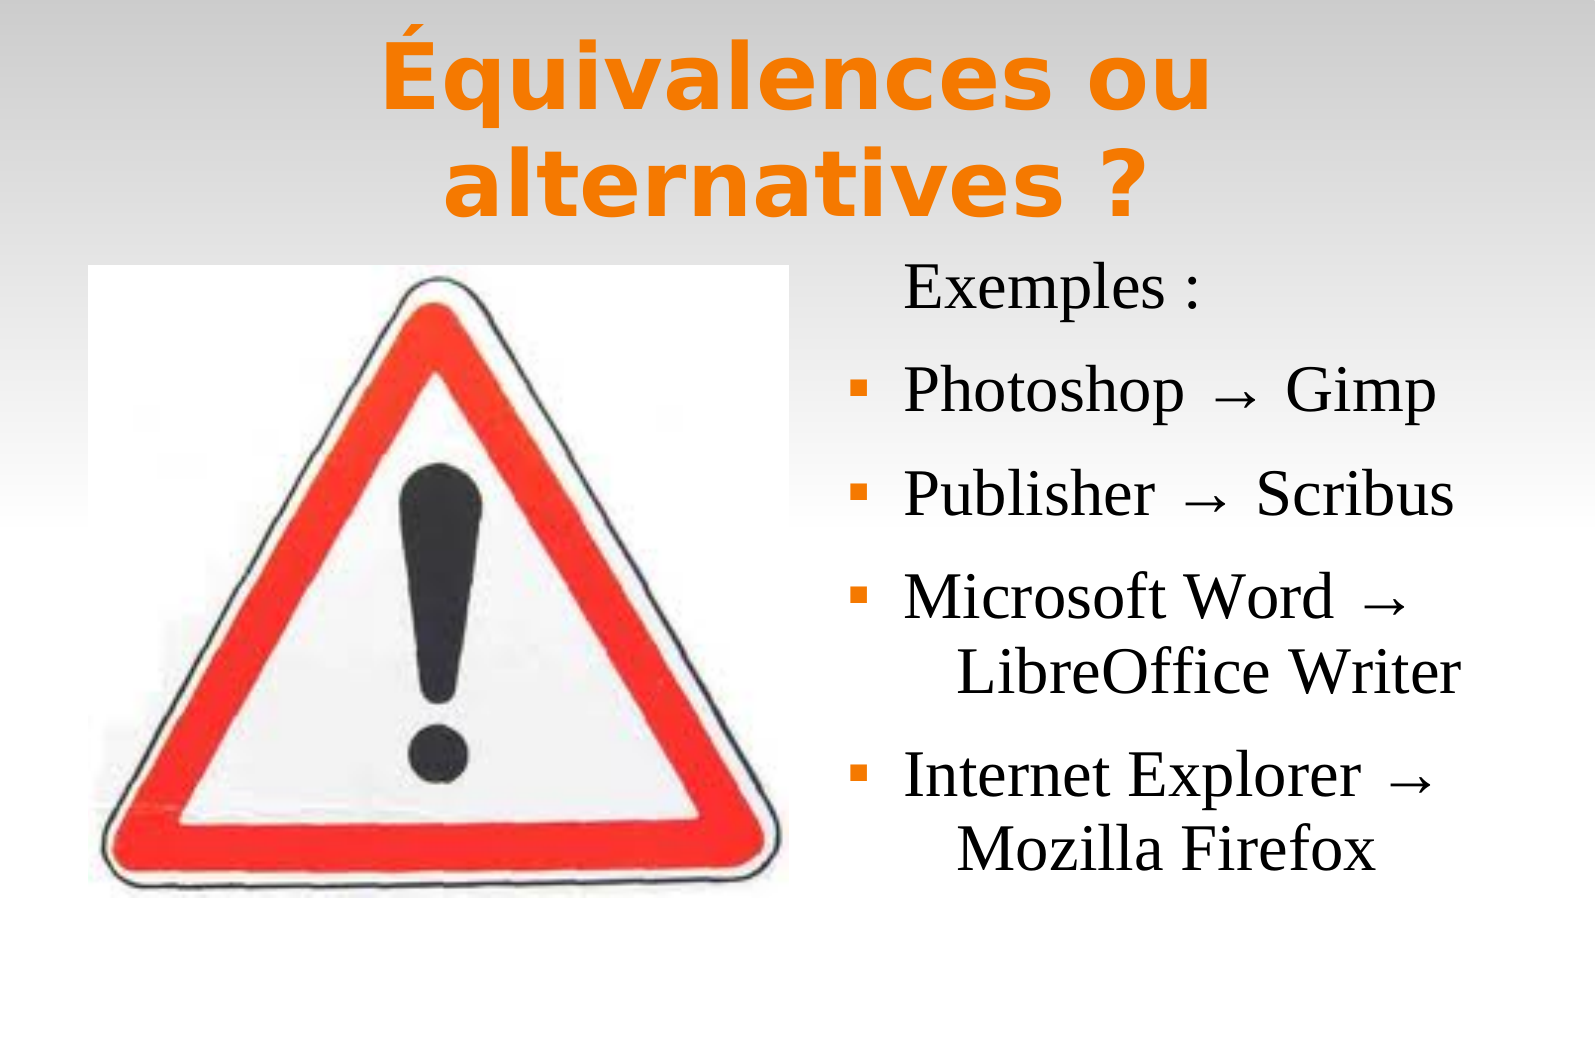

# Équivalences ou alternatives ?
Exemples :
Photoshop → Gimp
Publisher → Scribus
Microsoft Word → LibreOffice Writer
Internet Explorer → Mozilla Firefox